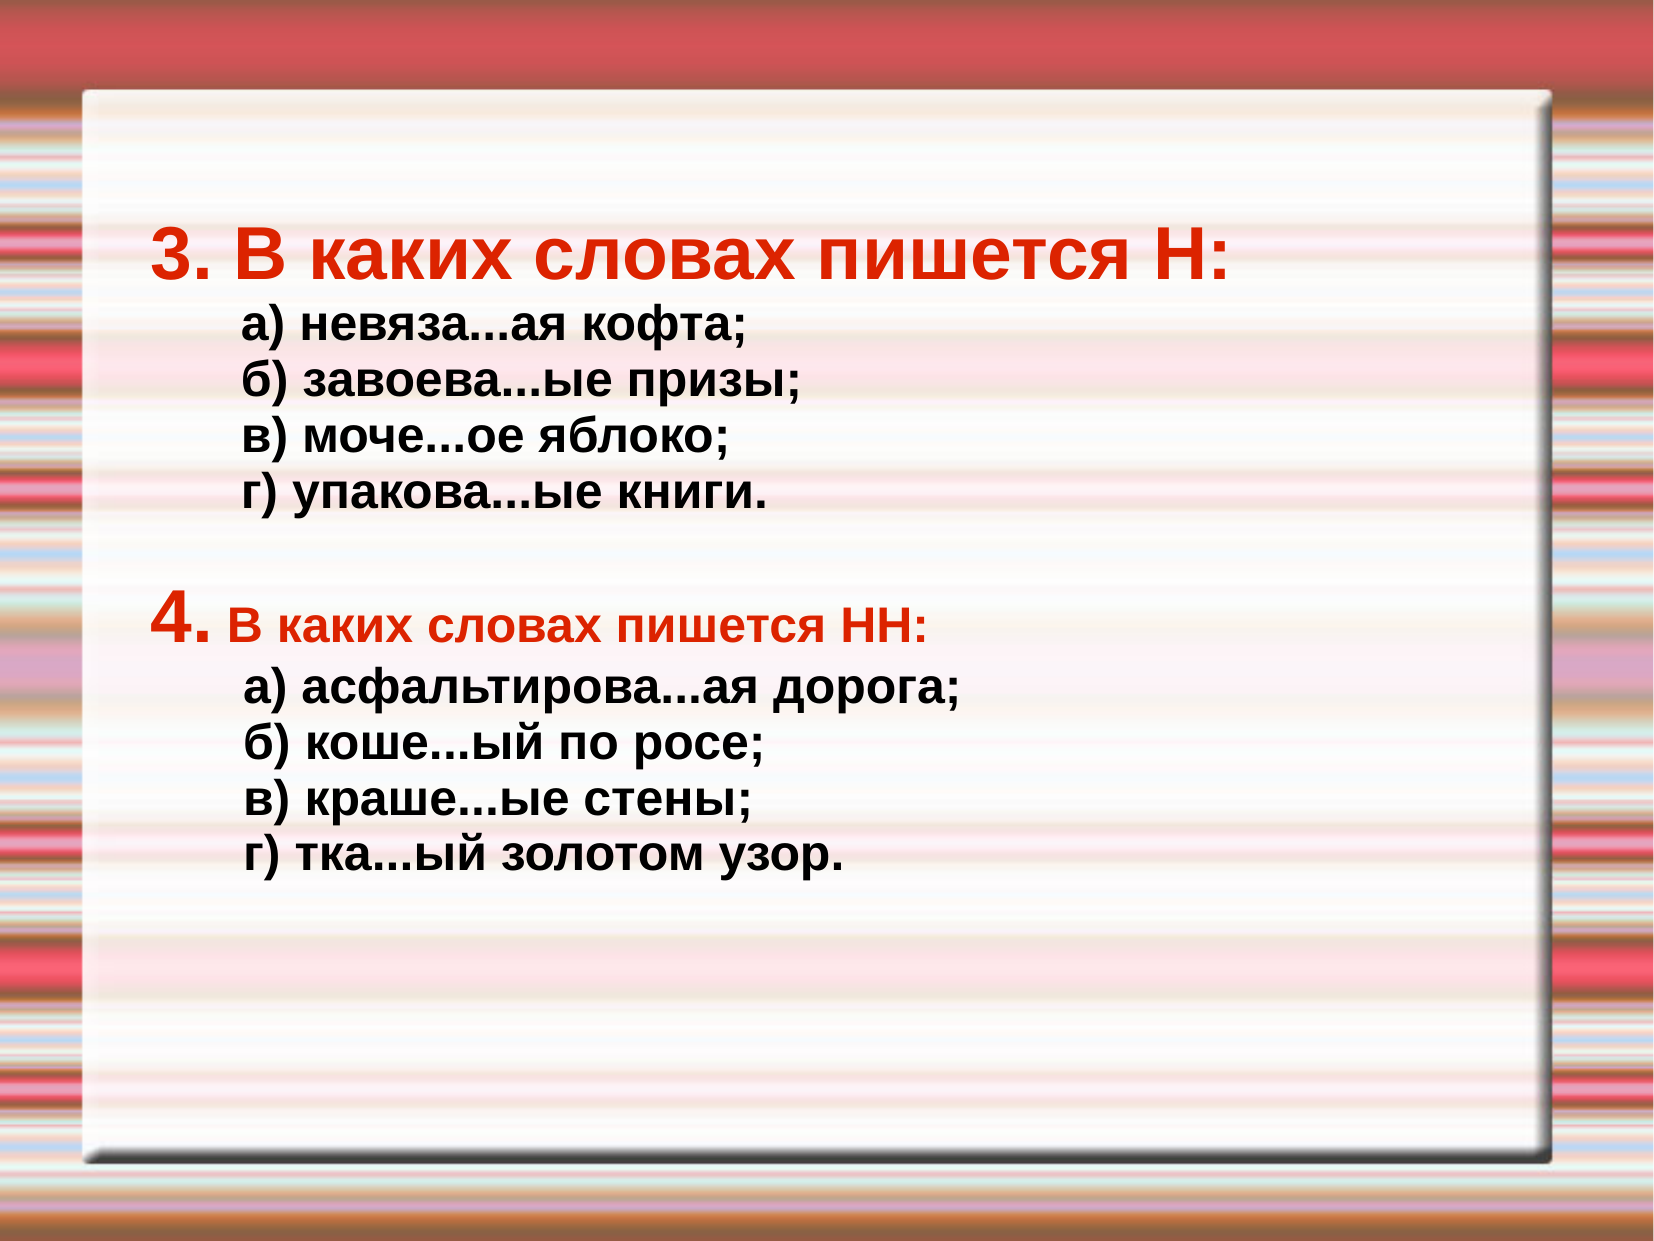

3. В каких словах пишется Н:
а) невяза...ая кофта;
б) завоева...ые призы;
в) моче...ое яблоко;
г) упакова...ые книги.
4. В каких словах пишется НН:
а) асфальтирова...ая дорога;
б) коше...ый по росе;
в) краше...ые стены;
г) тка...ый золотом узор.